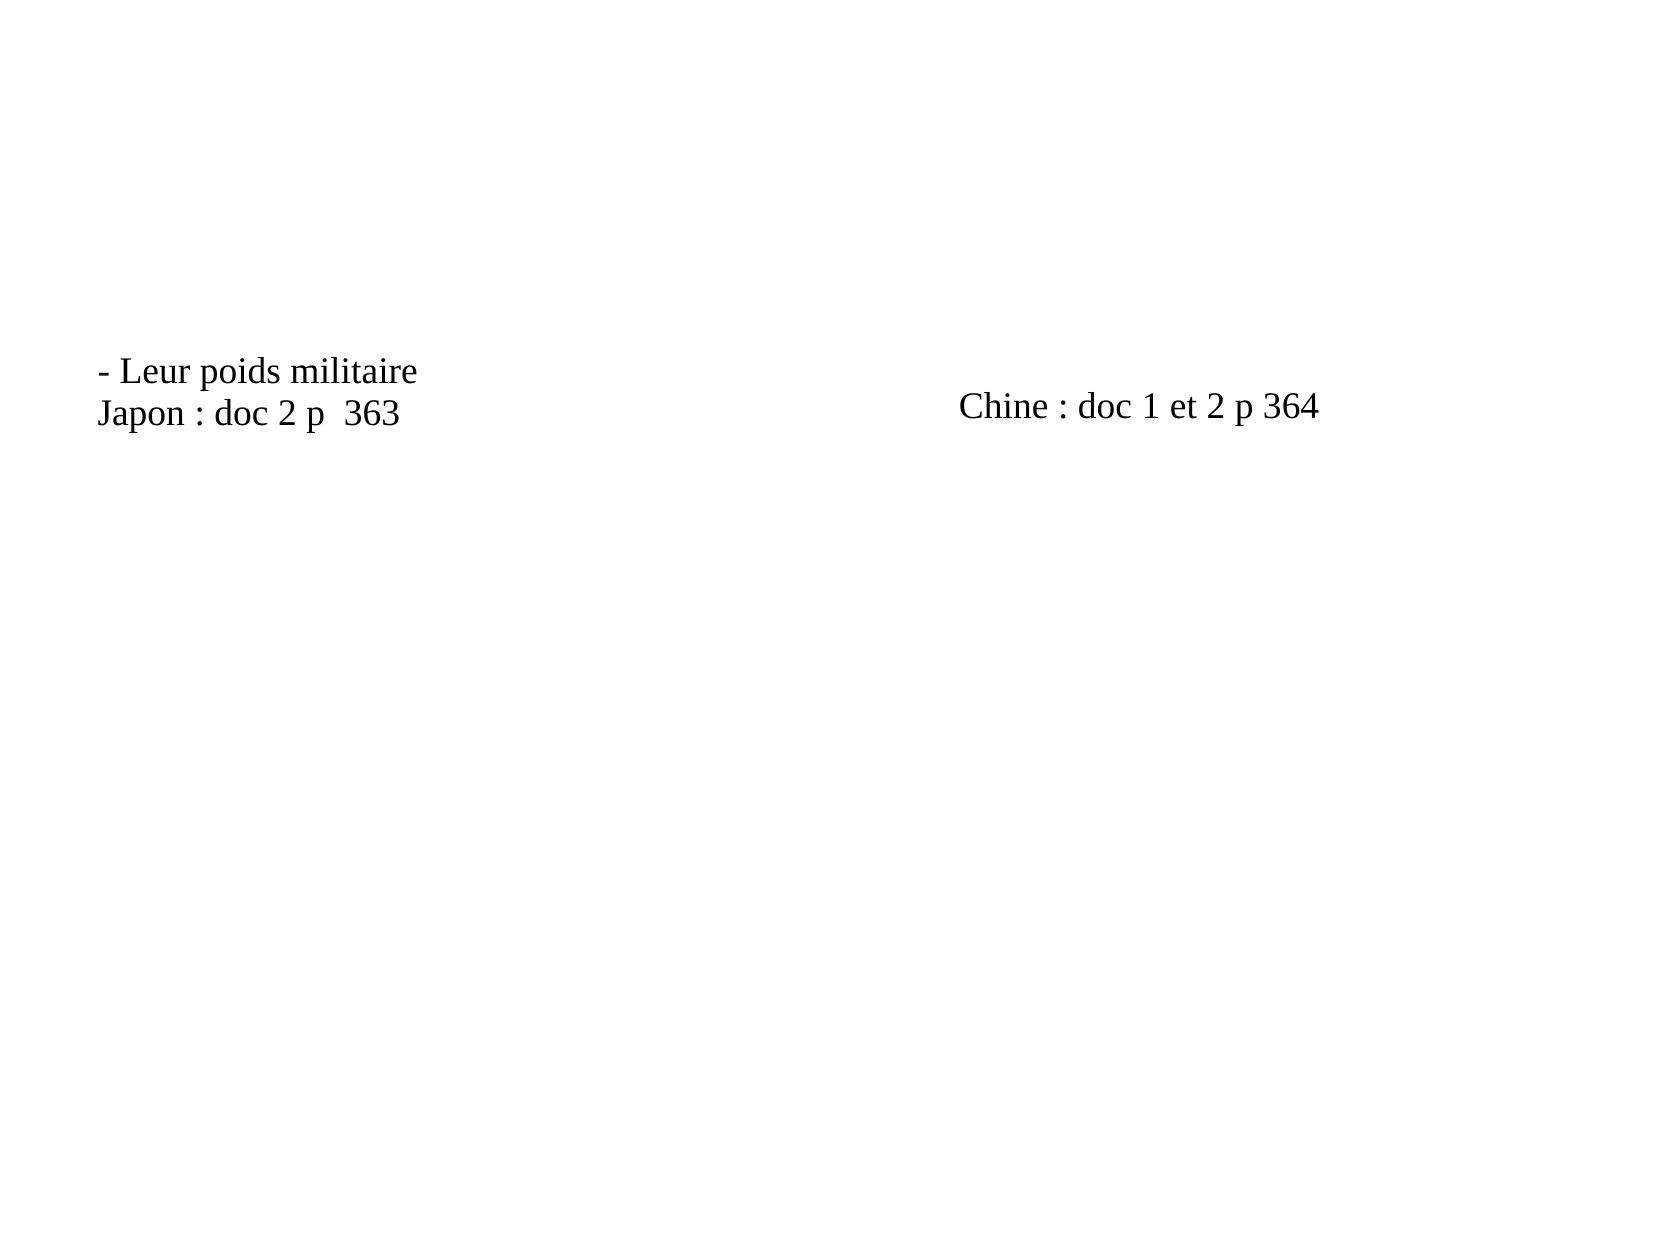

- Leur poids militaire
Japon : doc 2 p 363
Chine : doc 1 et 2 p 364